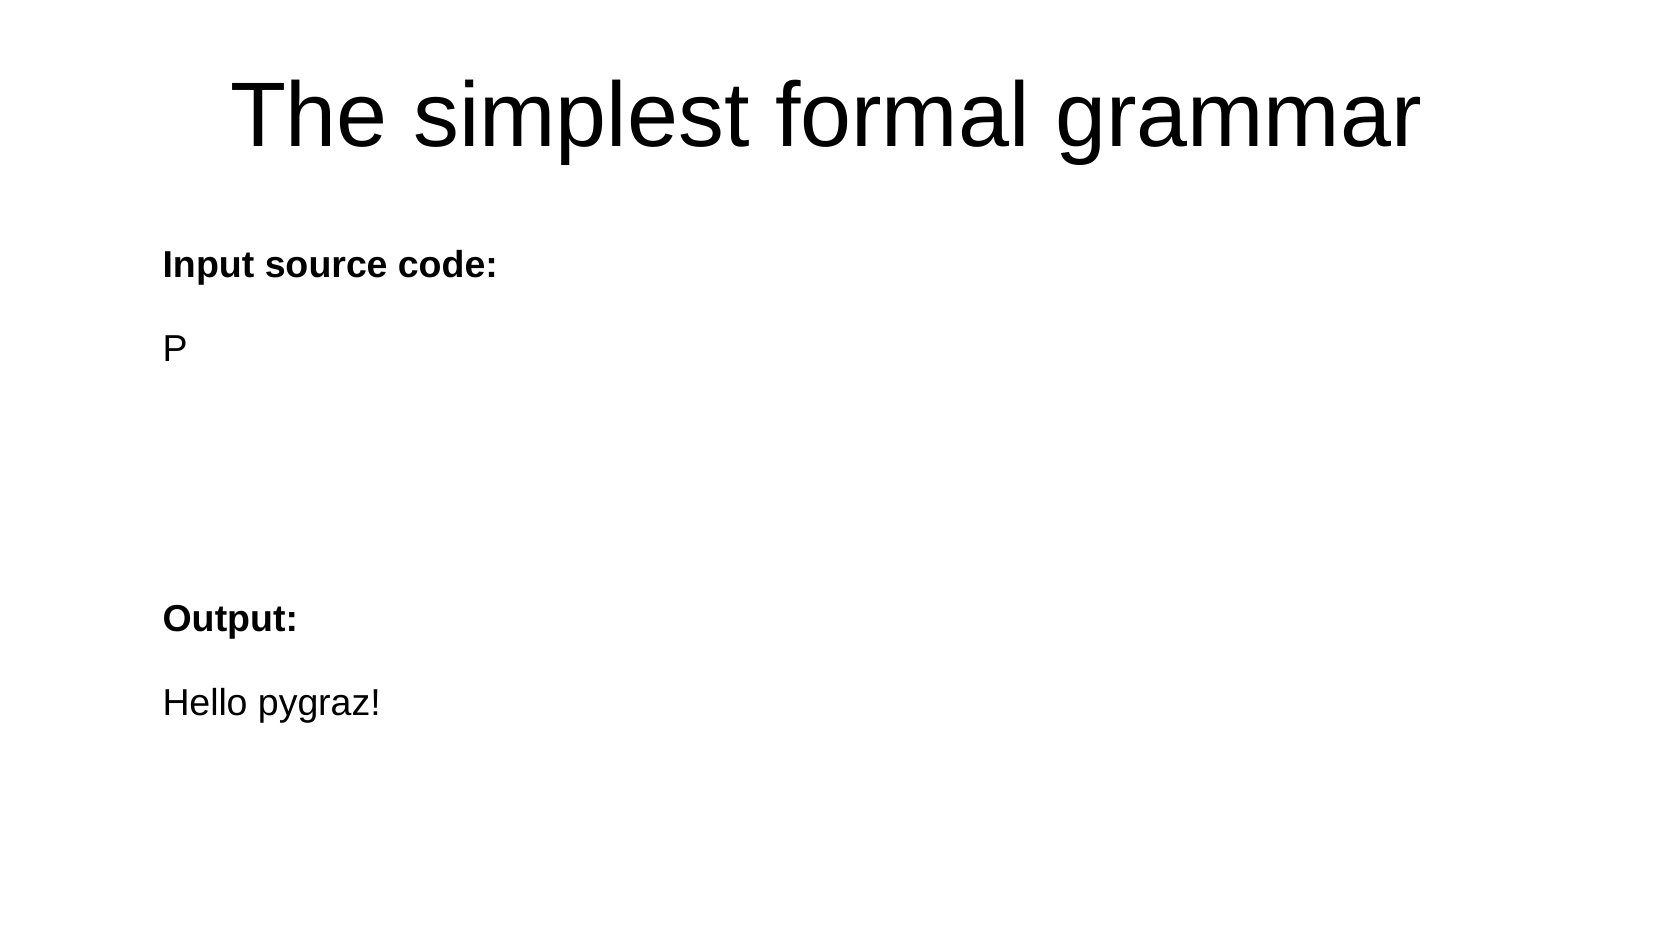

# The simplest formal grammar
Input source code:
P
Output:
Hello pygraz!